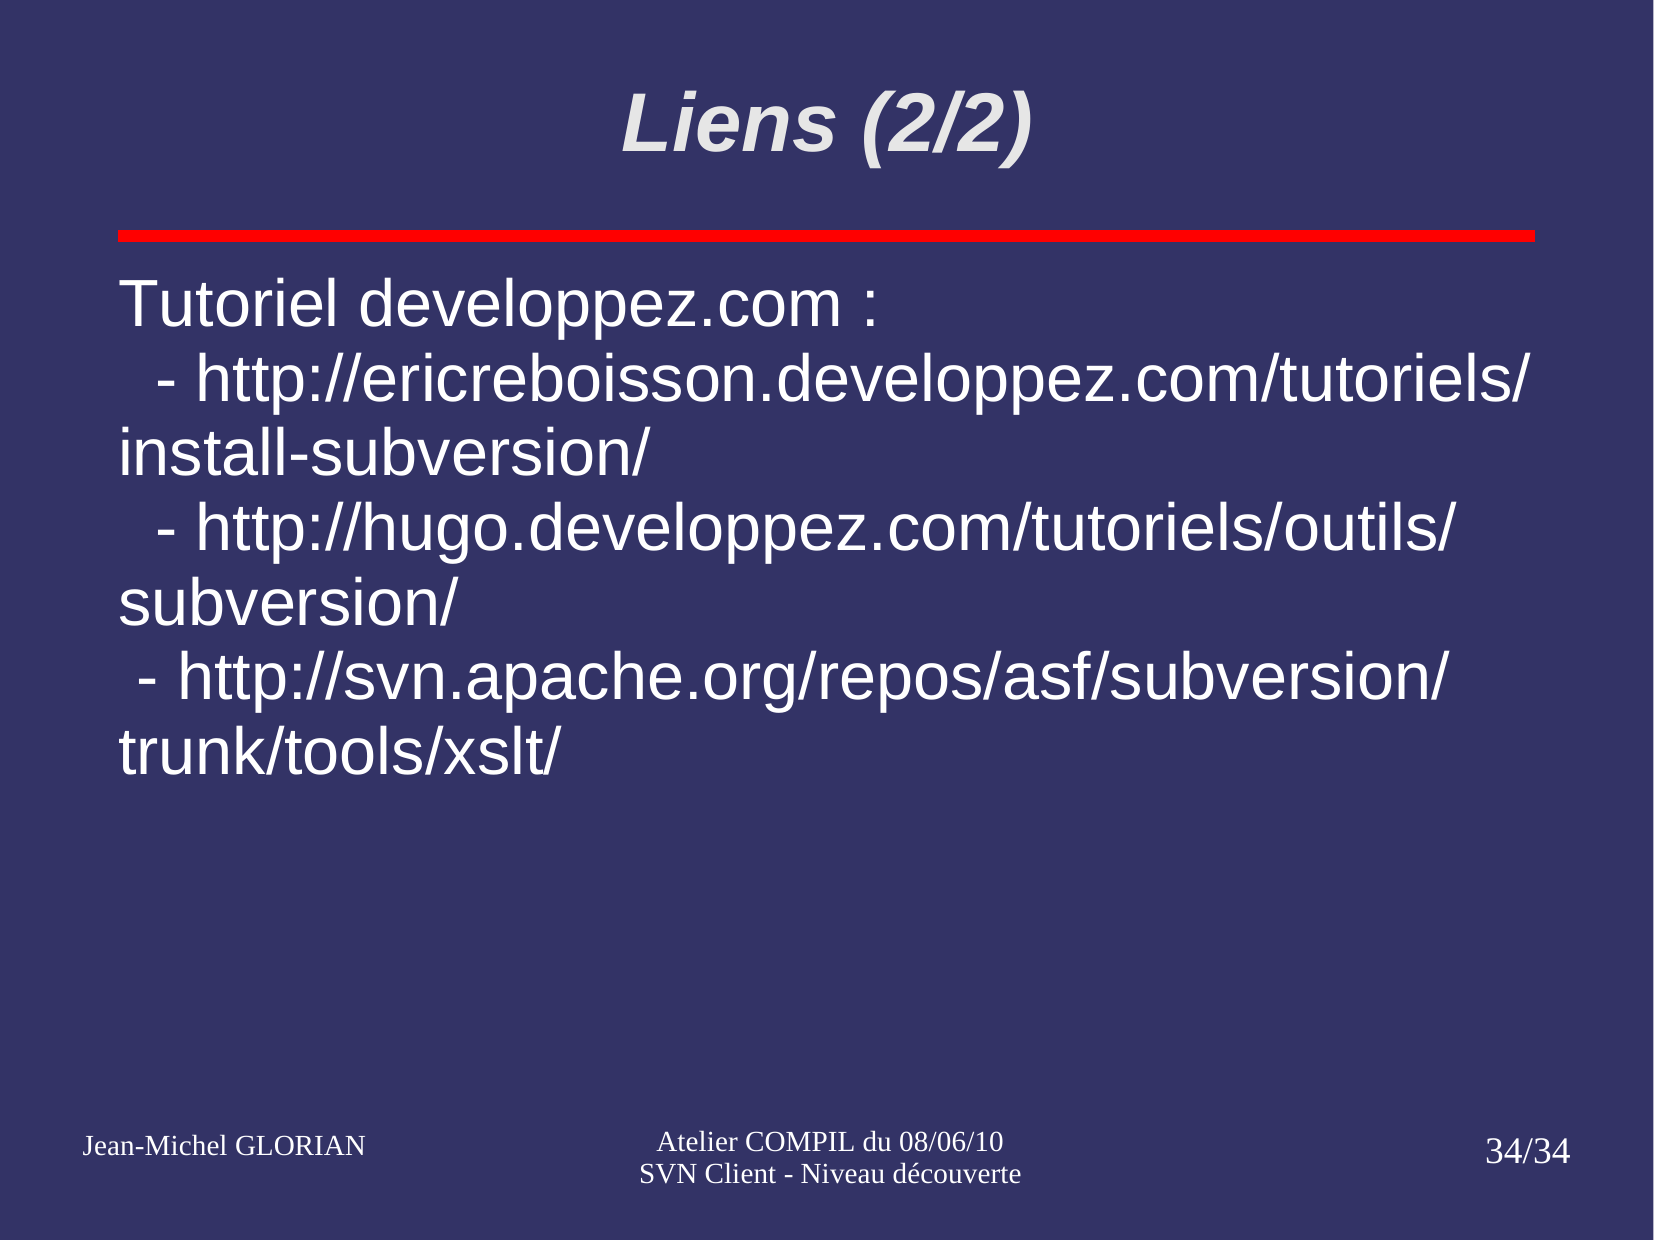

# Liens (2/2)
Tutoriel developpez.com :
 - http://ericreboisson.developpez.com/tutoriels/ install-subversion/
 - http://hugo.developpez.com/tutoriels/outils/ subversion/
 - http://svn.apache.org/repos/asf/subversion/
trunk/tools/xslt/